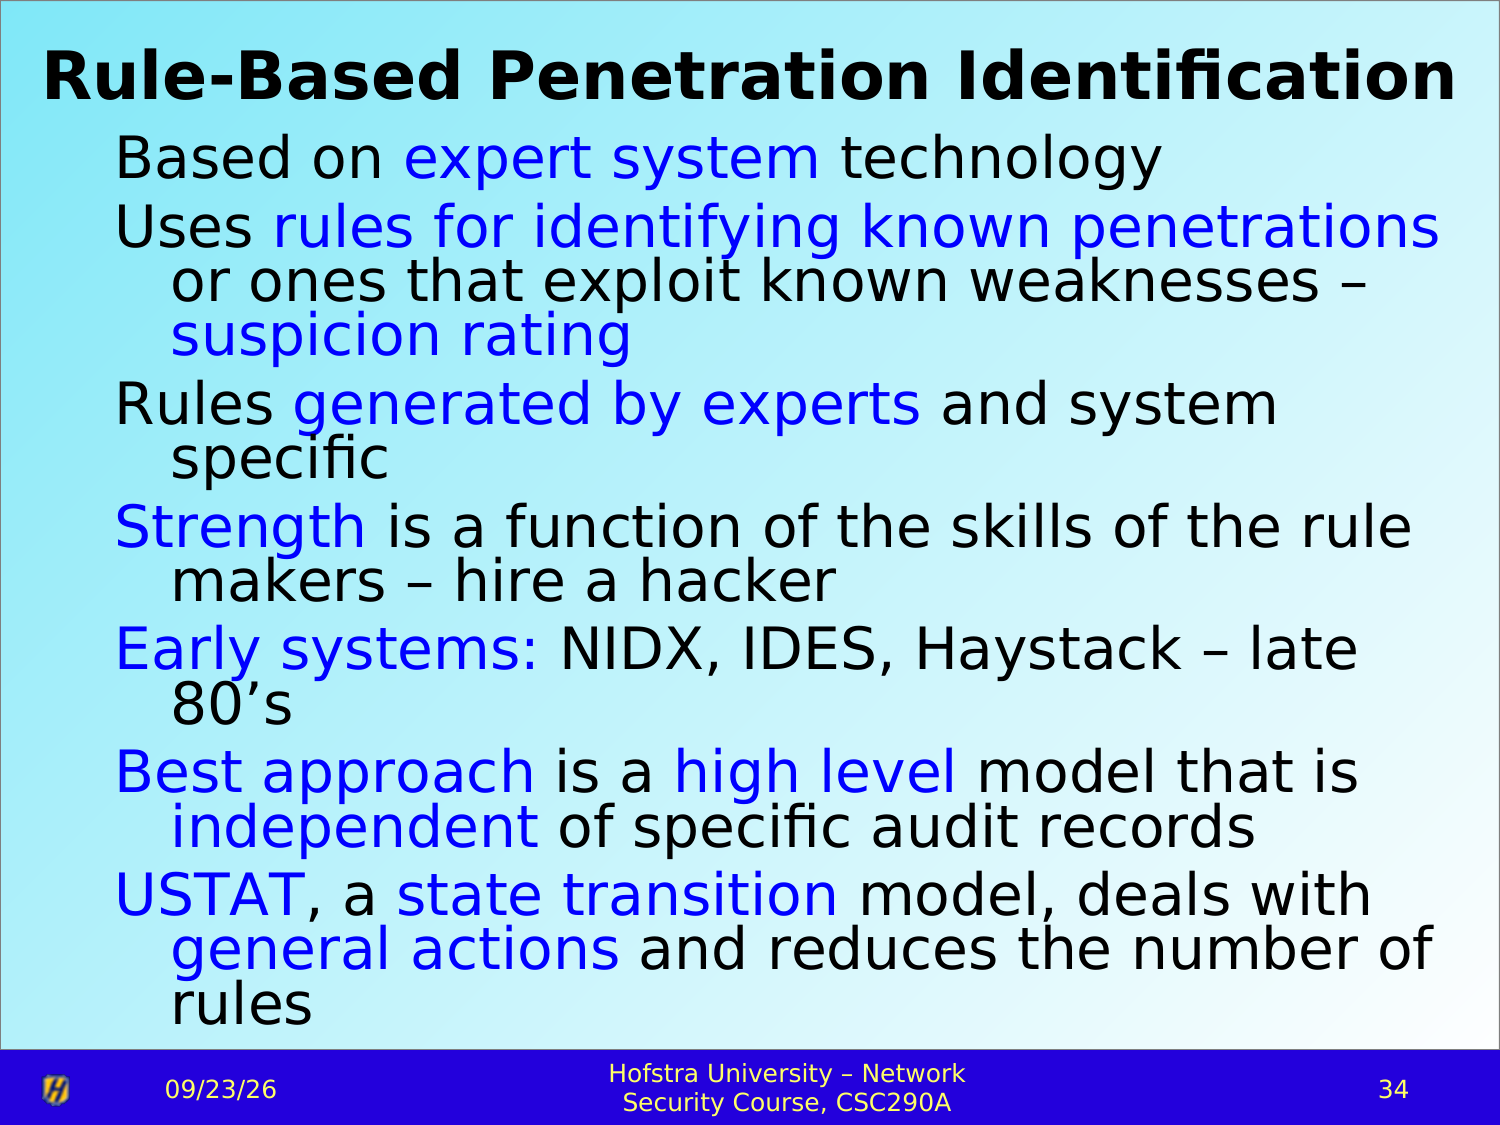

# Rule-Based Penetration Identification
Based on expert system technology
Uses rules for identifying known penetrations or ones that exploit known weaknesses – suspicion rating
Rules generated by experts and system specific
Strength is a function of the skills of the rule makers – hire a hacker
Early systems: NIDX, IDES, Haystack – late 80’s
Best approach is a high level model that is independent of specific audit records
USTAT, a state transition model, deals with general actions and reduces the number of rules
34